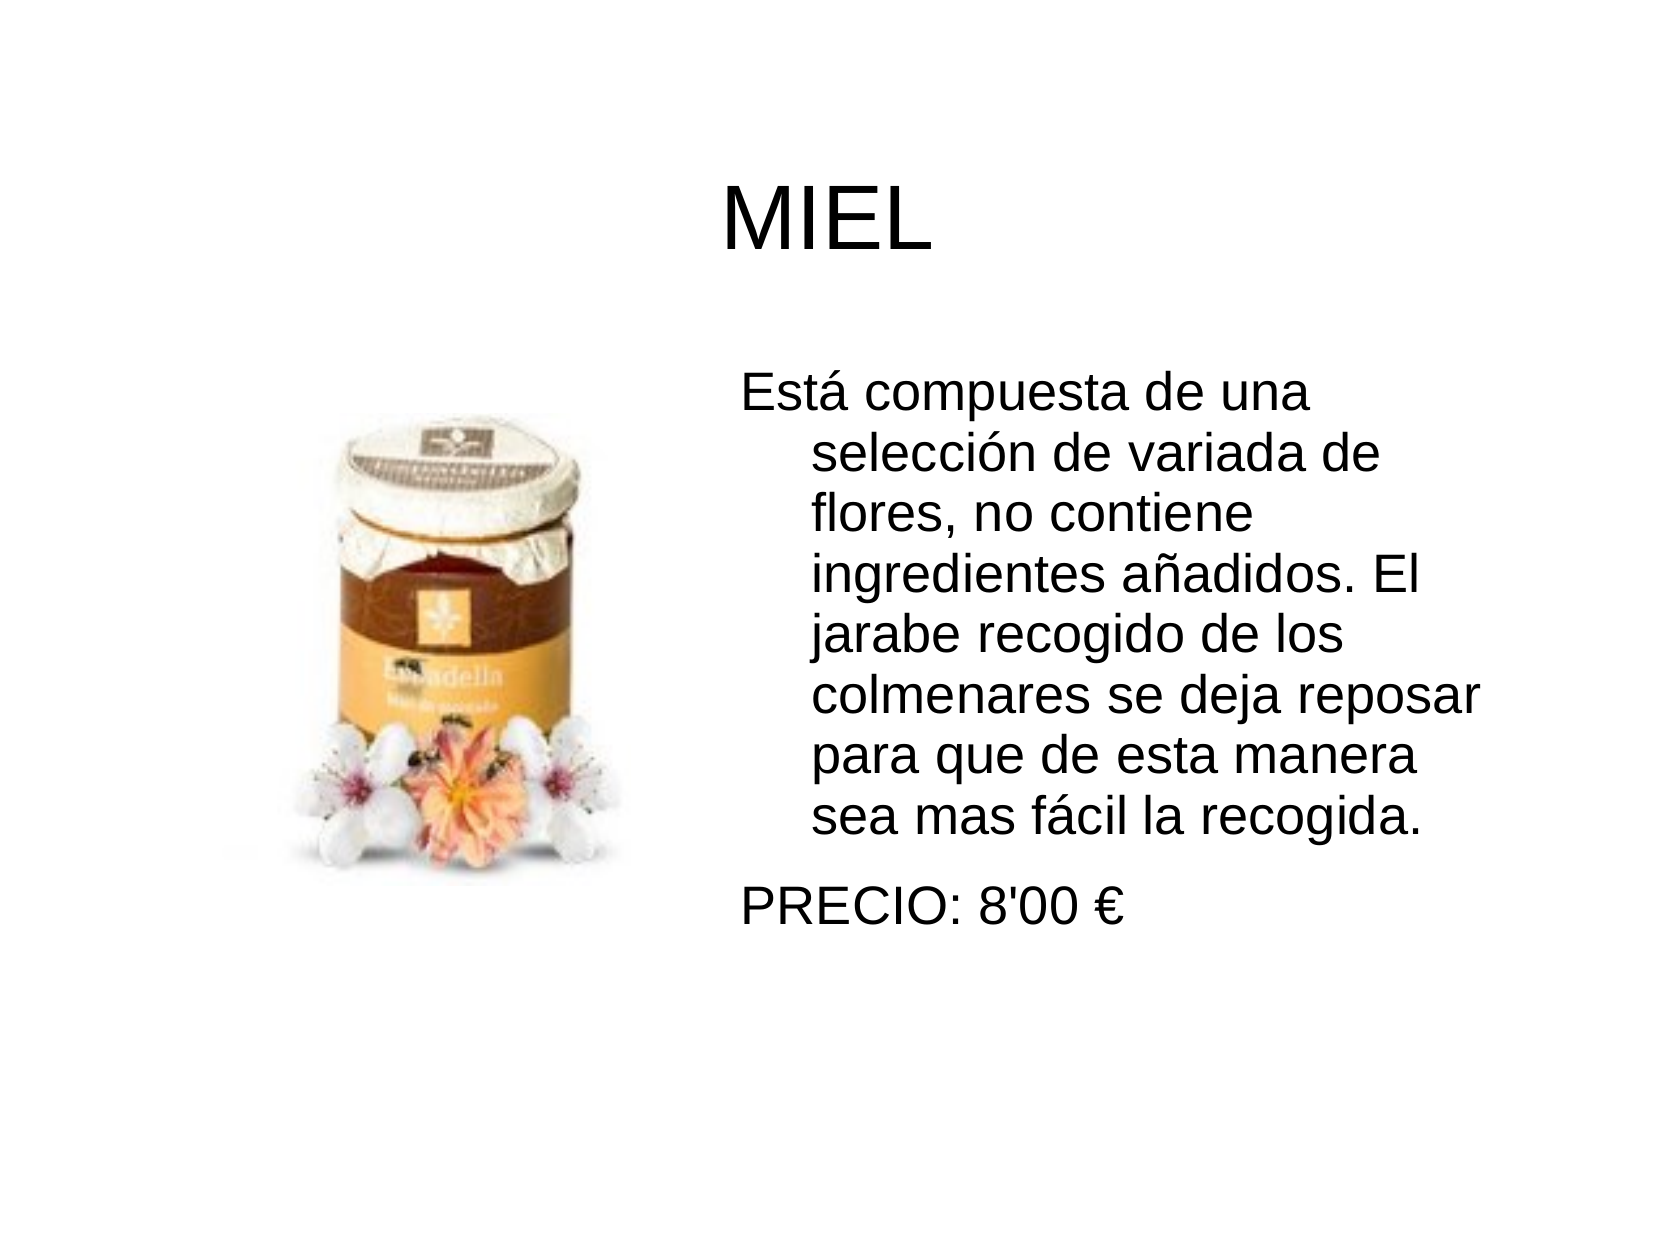

# MIEL
Está compuesta de una selección de variada de flores, no contiene ingredientes añadidos. El jarabe recogido de los colmenares se deja reposar para que de esta manera sea mas fácil la recogida.
PRECIO: 8'00 €